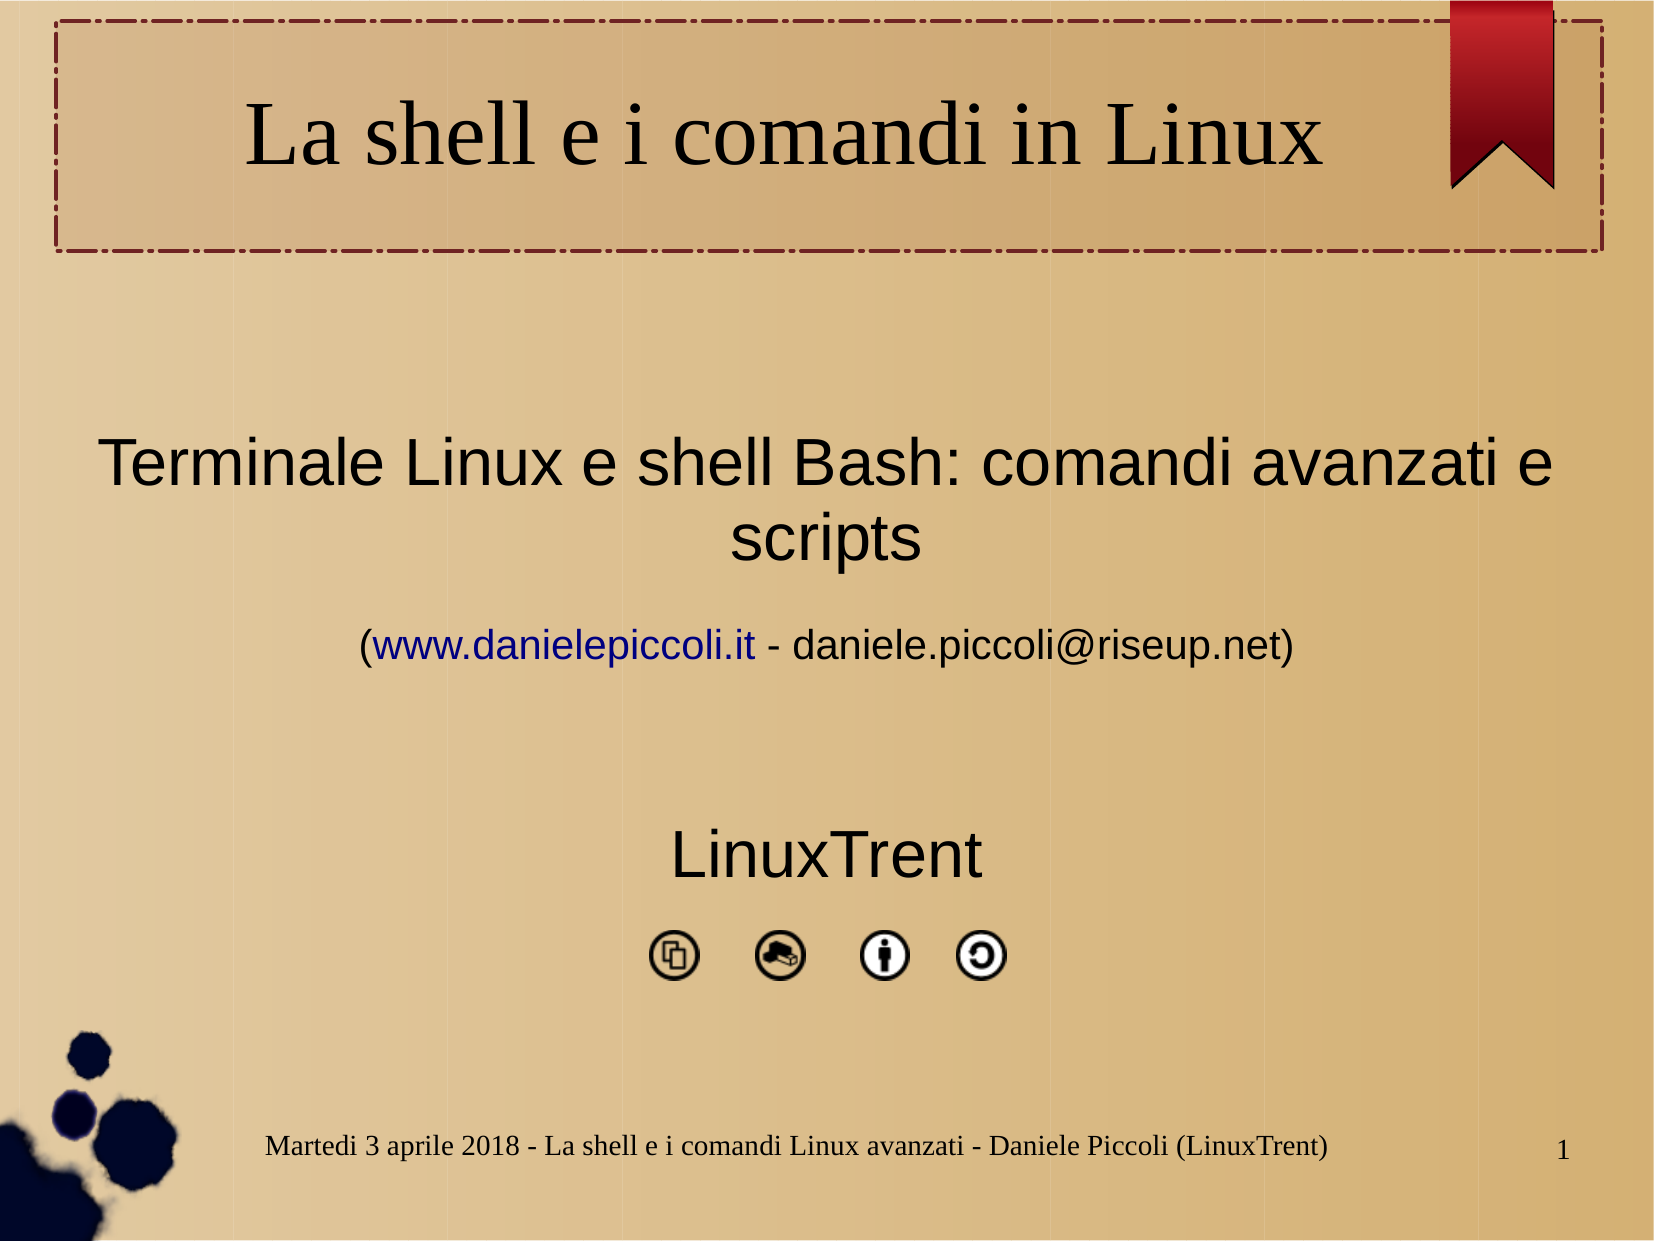

# La shell e i comandi in Linux
Terminale Linux e shell Bash: comandi avanzati e scripts
(www.danielepiccoli.it - daniele.piccoli@riseup.net)
LinuxTrent
Martedi 3 aprile 2018 - La shell e i comandi Linux avanzati - Daniele Piccoli (LinuxTrent)
1